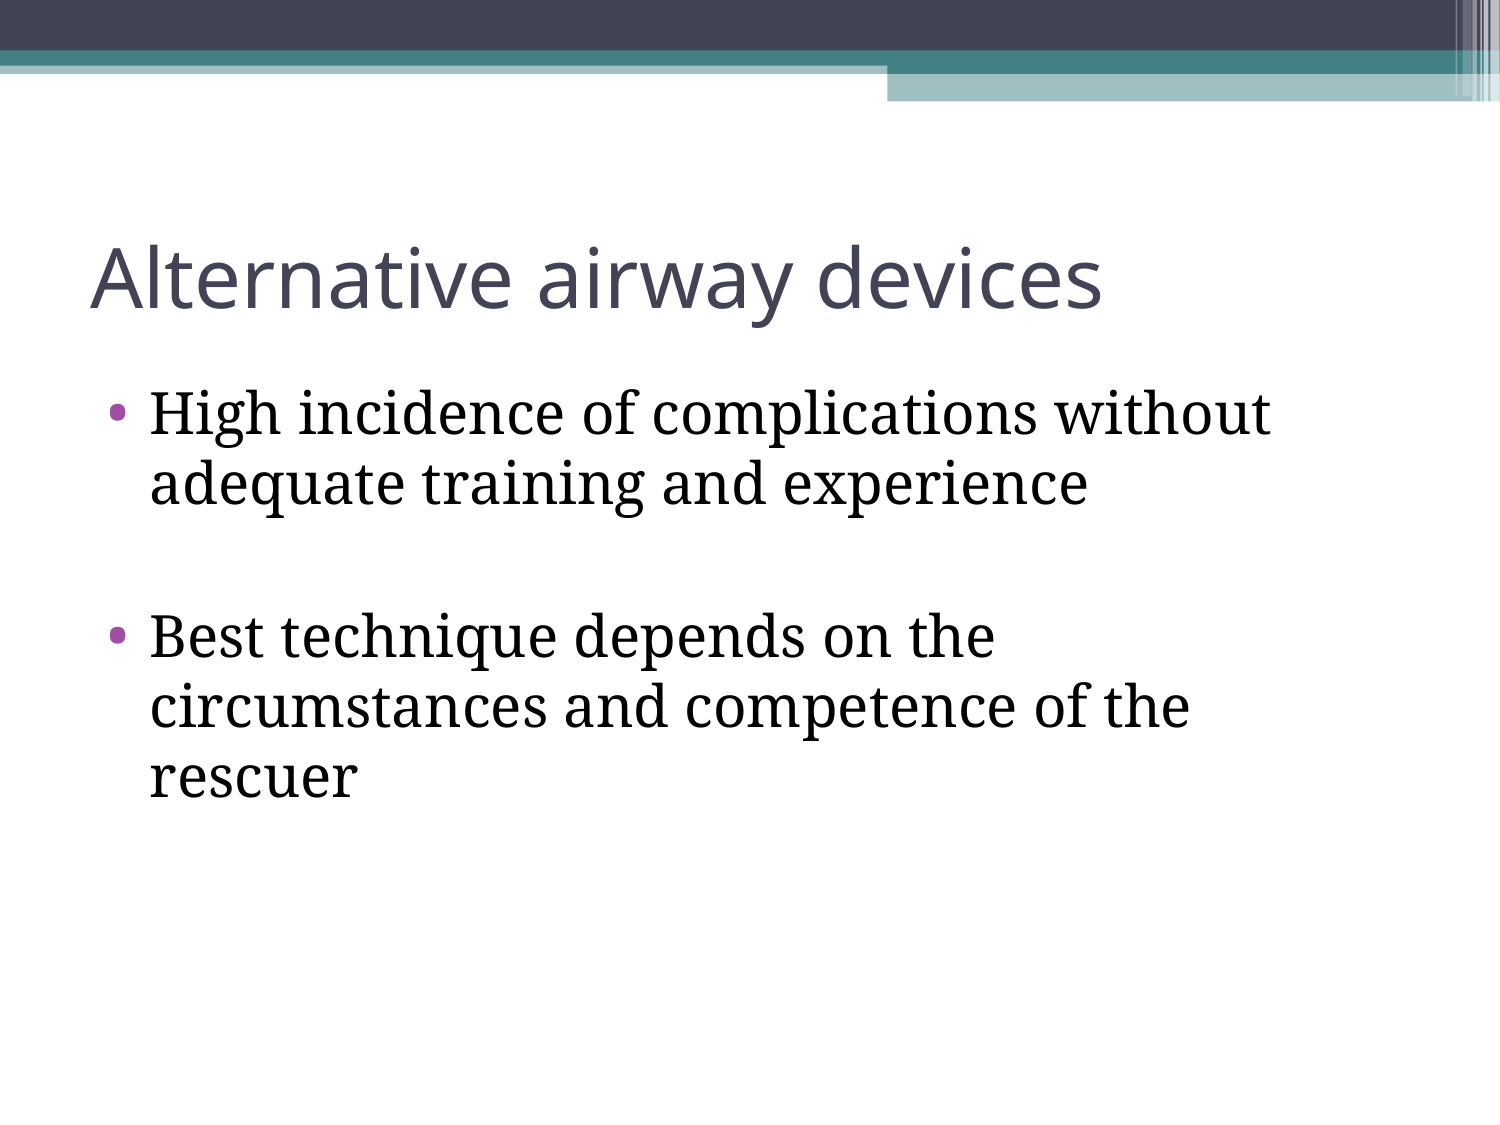

Alternative airway devices
High incidence of complications without adequate training and experience
Best technique depends on the circumstances and competence of the rescuer